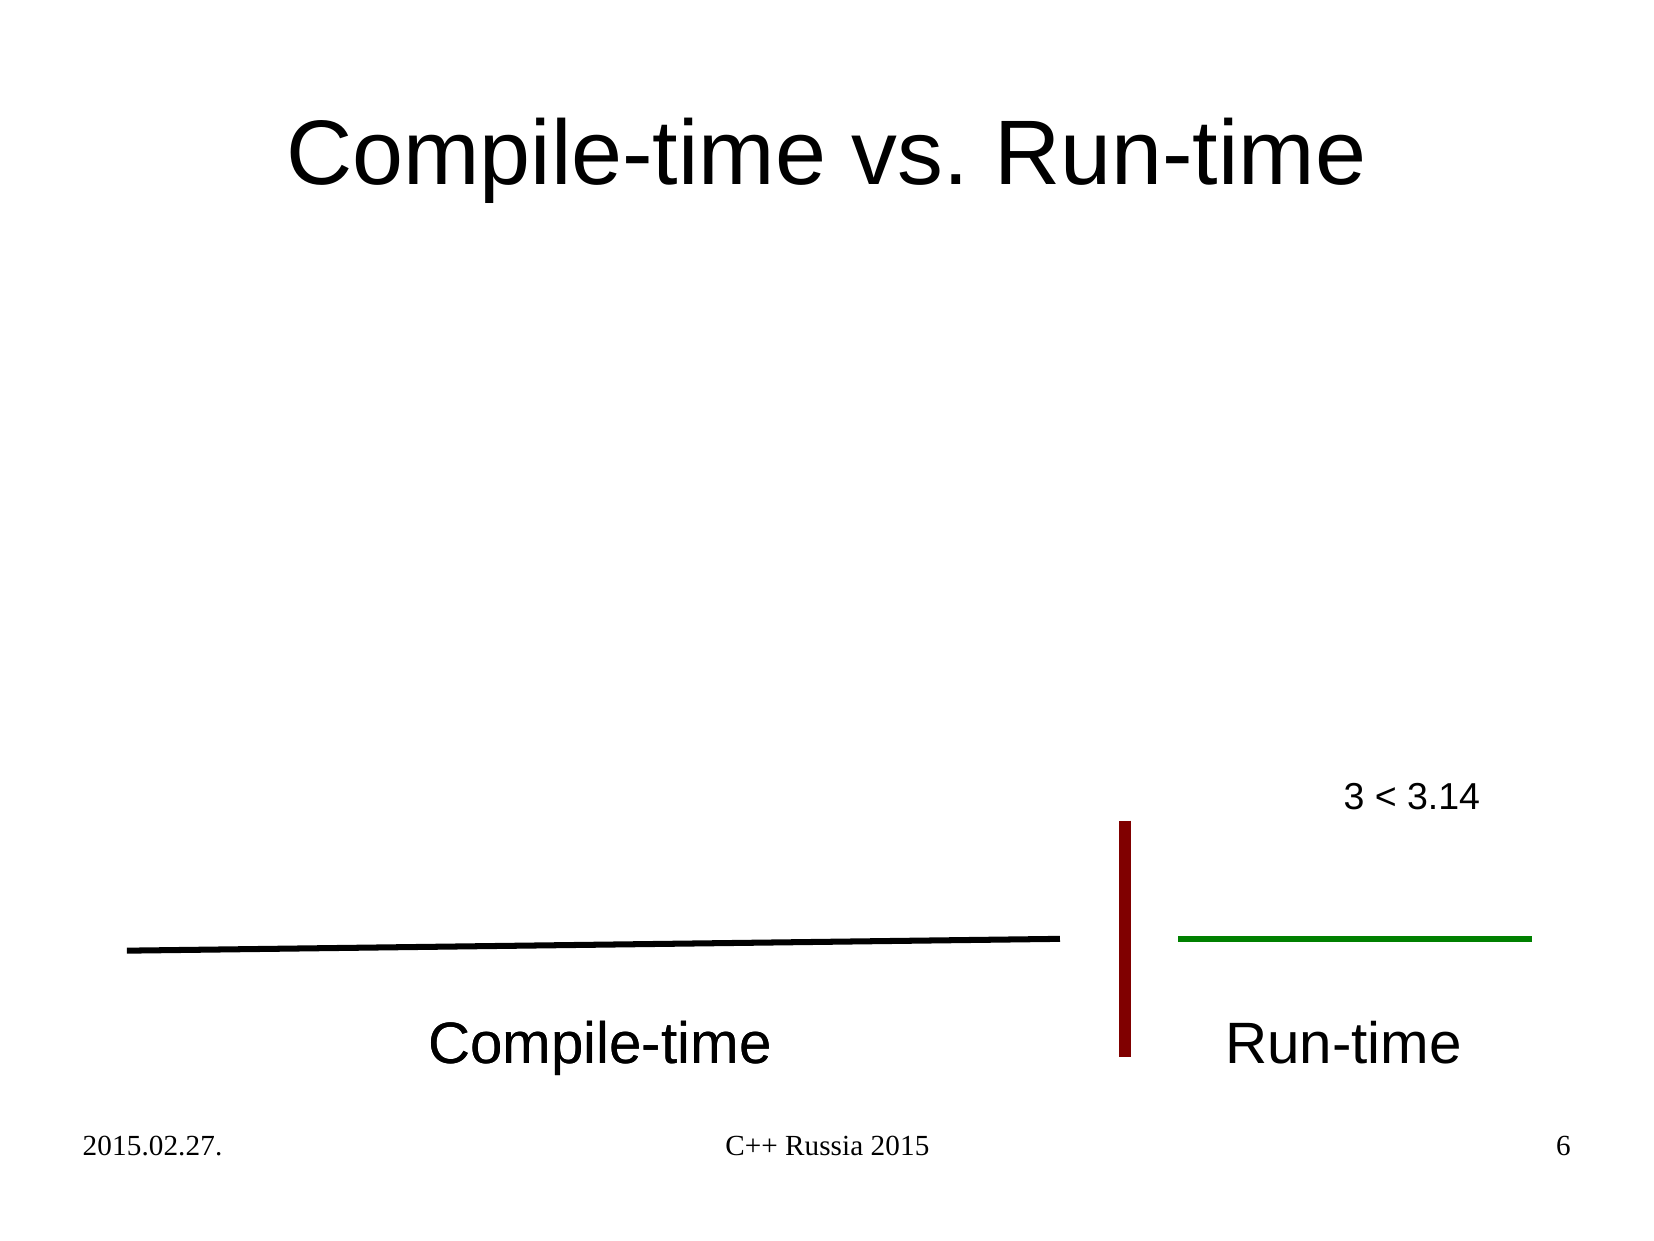

# Compile-time vs. Run-time
3 < 3.14
Compile-time
Compile-time
Run-time
2015.02.27.
C++ Russia 2015
6